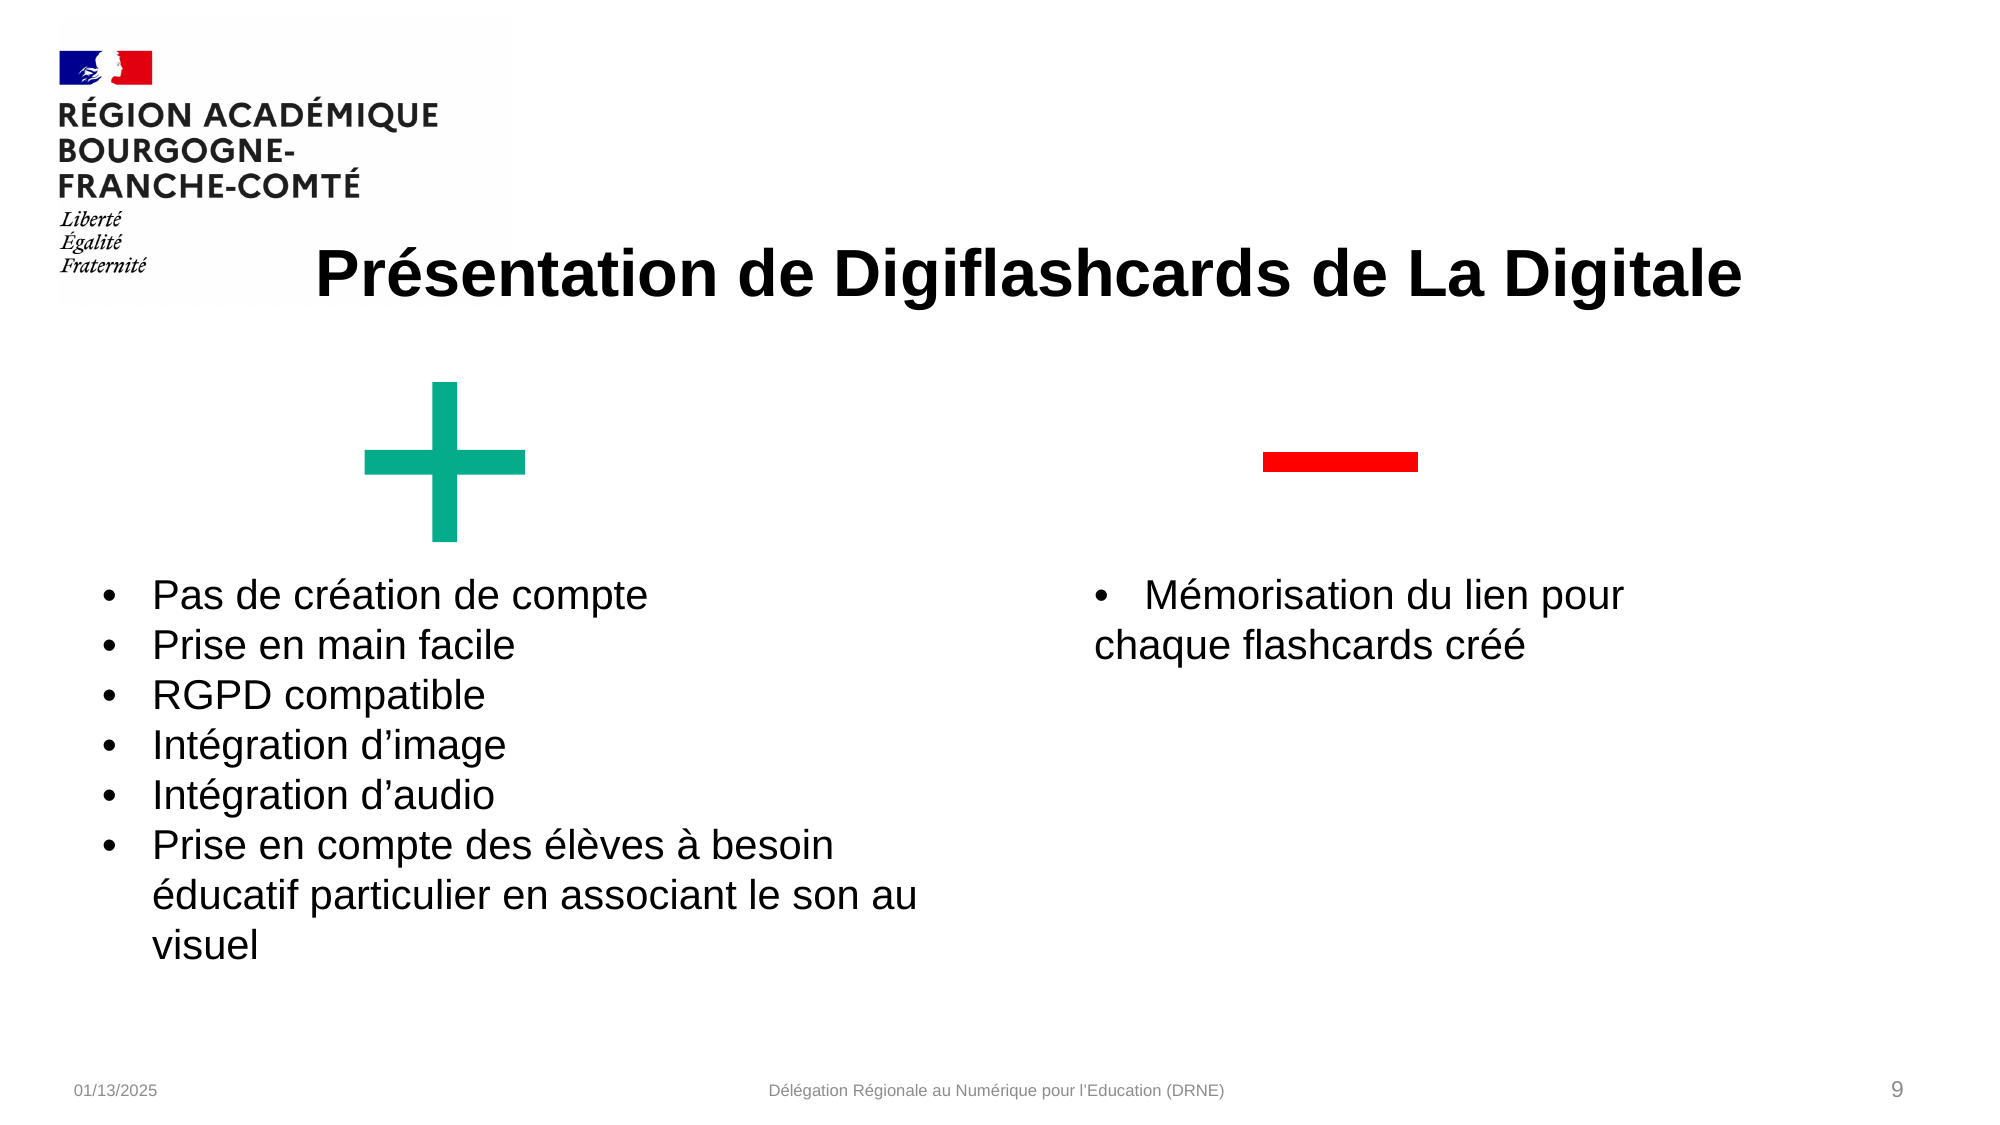

Présentation de Digiflashcards de La Digitale
•
Pas de création de compte
•
Mémorisation du lien pour
•
Prise en main facile
chaque flashcards créé
•
RGPD compatible
•
Intégration d’image
•
Intégration d’audio
•
Prise en compte des élèves à besoin
éducatif particulier en associant le son au
visuel
9
01/13/2025
Délégation Régionale au Numérique pour l’Education (DRNE)